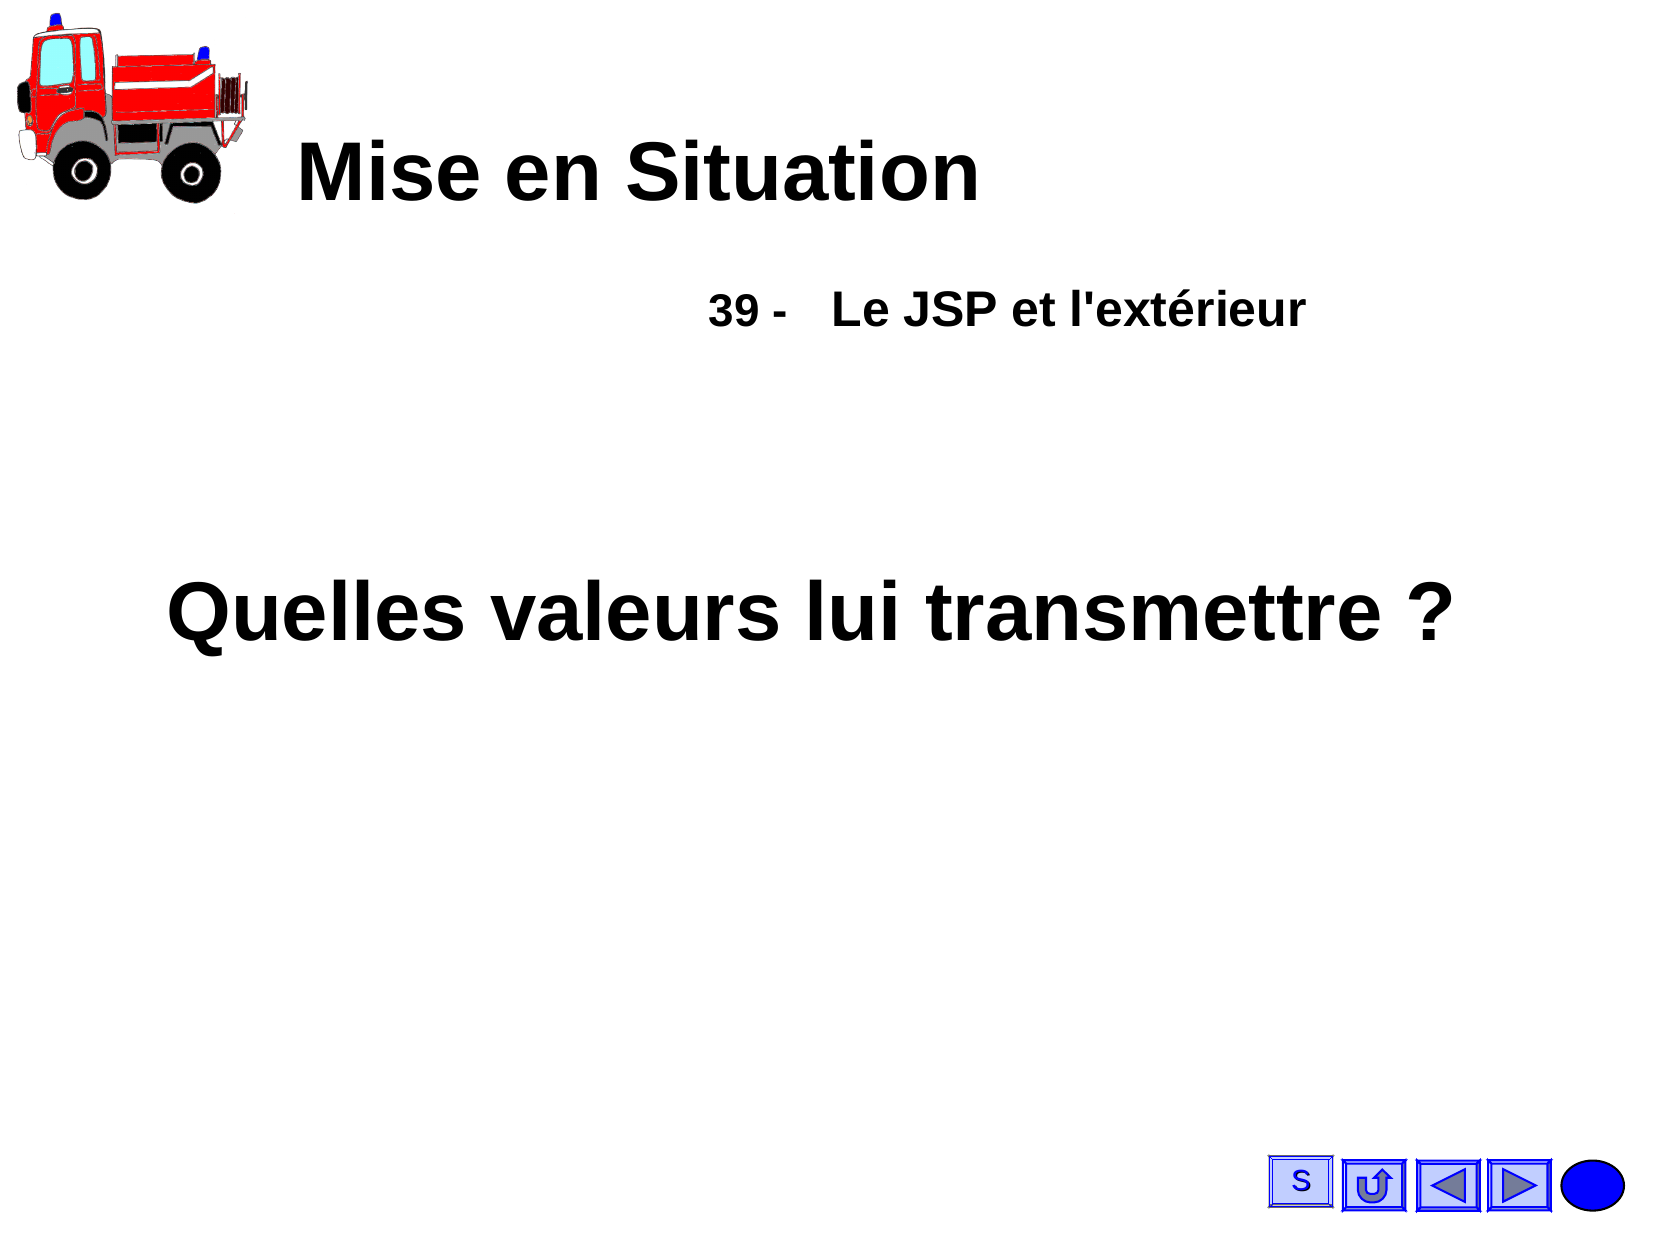

Mise en Situation
39 -   Le JSP et l'extérieur
# Quelles valeurs lui transmettre ?